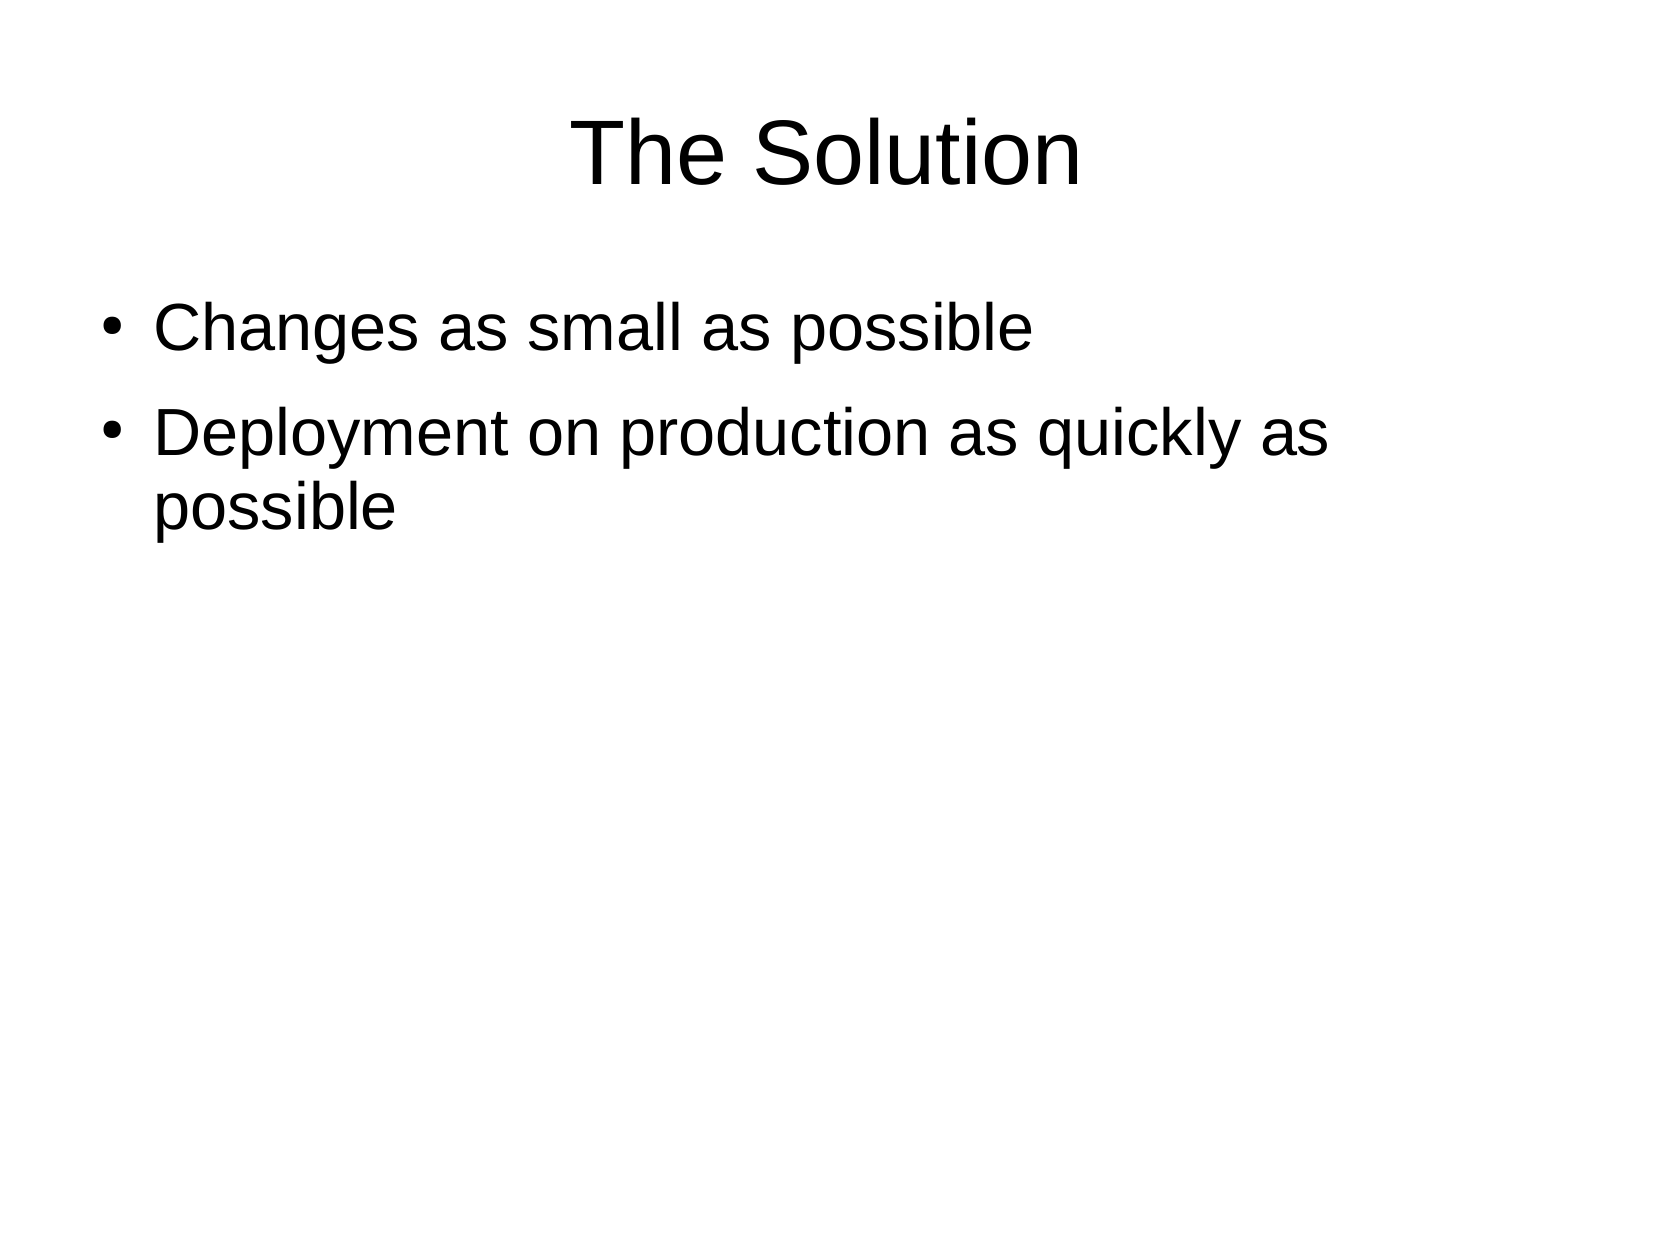

# The Solution
Changes as small as possible
Deployment on production as quickly as possible